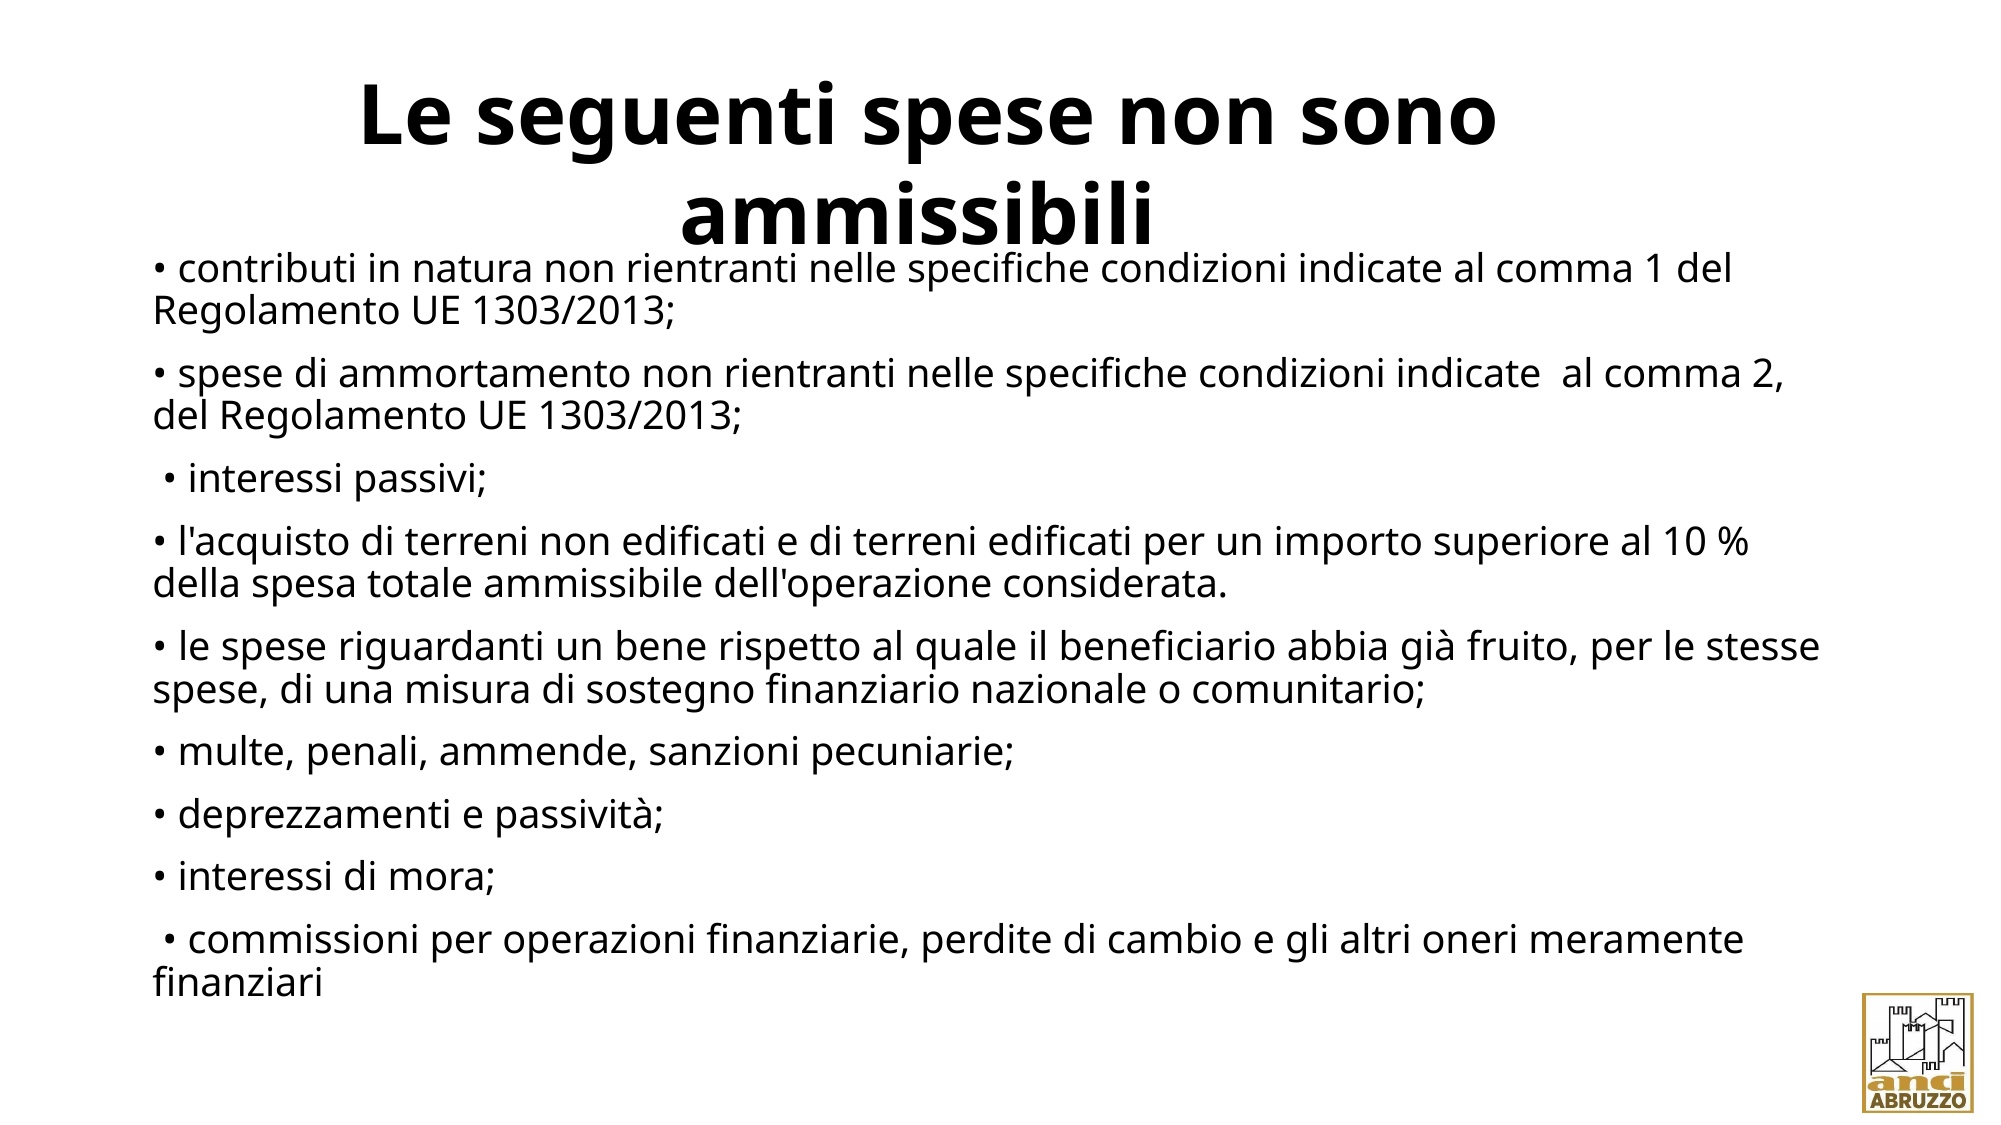

Le seguenti spese non sono ammissibili
# • contributi in natura non rientranti nelle specifiche condizioni indicate al comma 1 del Regolamento UE 1303/2013;
• spese di ammortamento non rientranti nelle specifiche condizioni indicate al comma 2, del Regolamento UE 1303/2013;
 • interessi passivi;
• l'acquisto di terreni non edificati e di terreni edificati per un importo superiore al 10 % della spesa totale ammissibile dell'operazione considerata.
• le spese riguardanti un bene rispetto al quale il beneficiario abbia già fruito, per le stesse spese, di una misura di sostegno finanziario nazionale o comunitario;
• multe, penali, ammende, sanzioni pecuniarie;
• deprezzamenti e passività;
• interessi di mora;
 • commissioni per operazioni finanziarie, perdite di cambio e gli altri oneri meramente finanziari